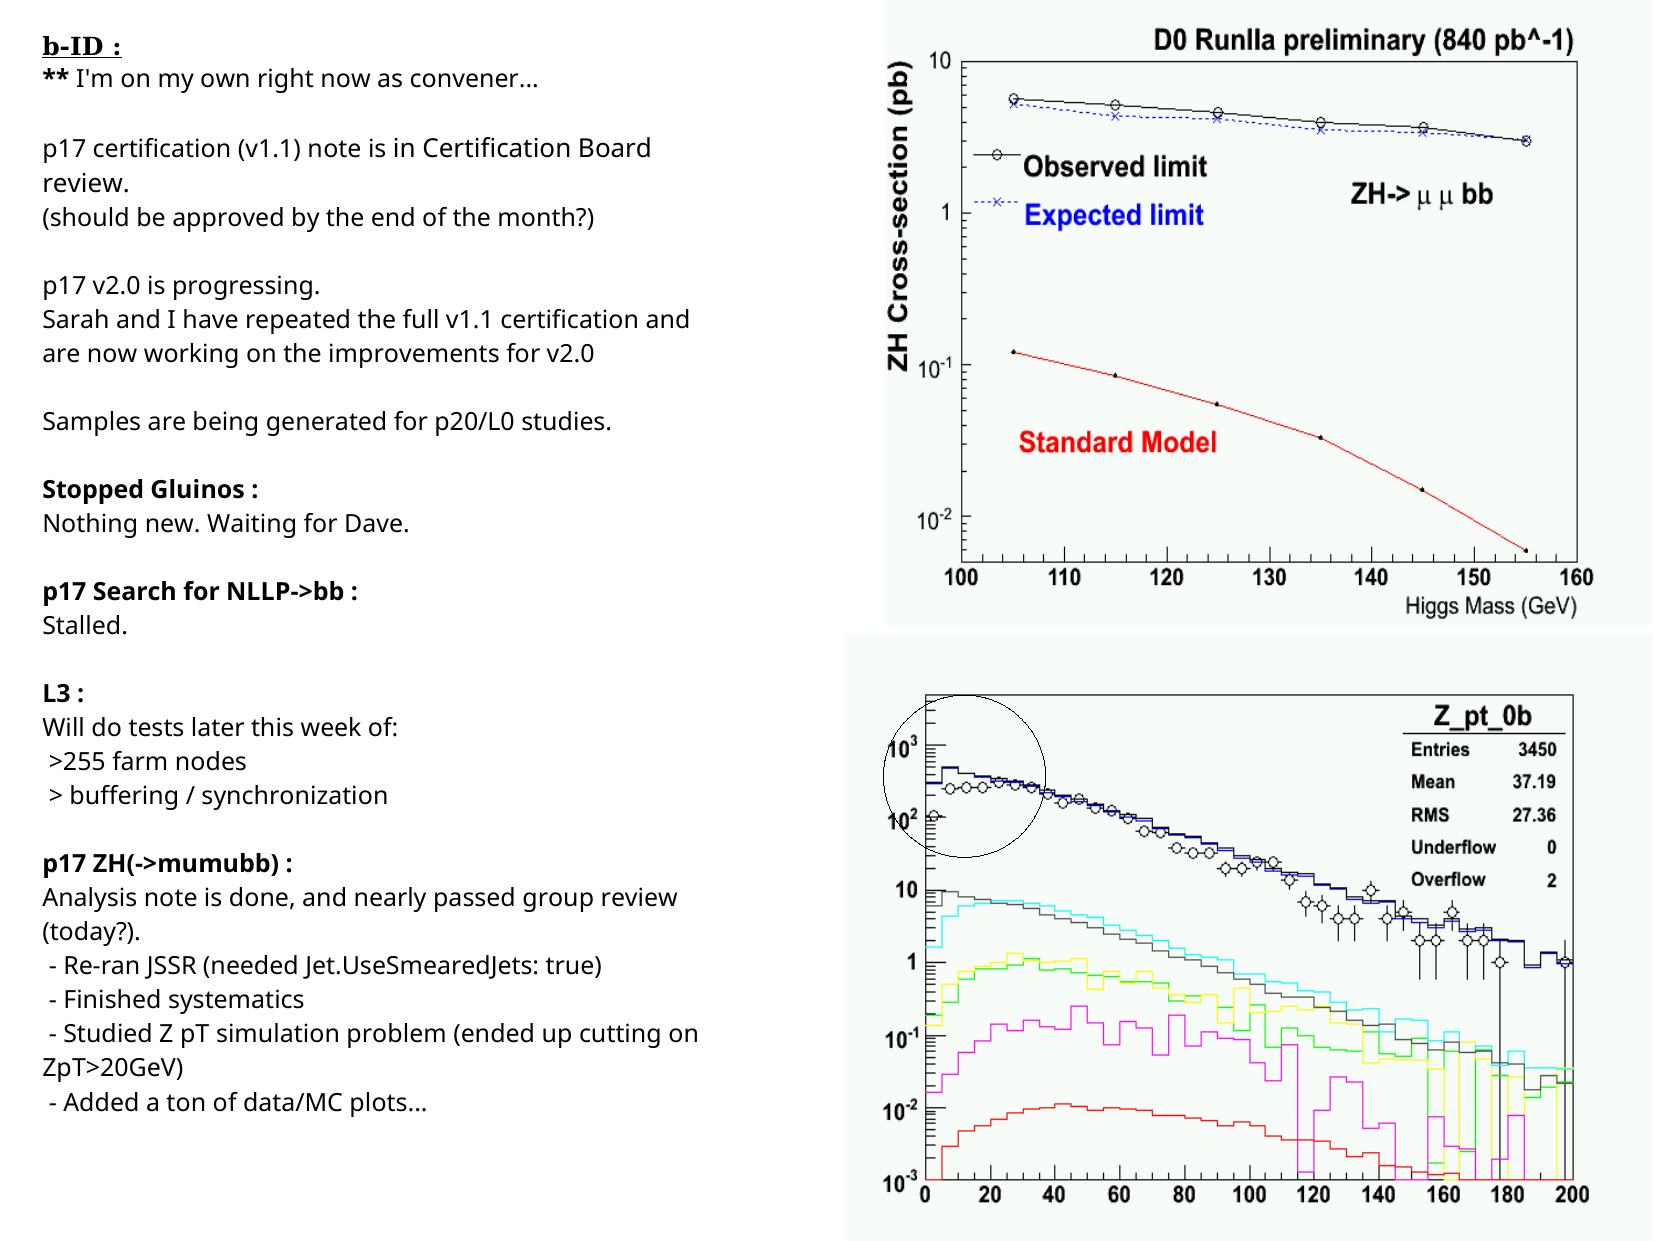

b-ID :
** I'm on my own right now as convener...
p17 certification (v1.1) note is in Certification Board review.
(should be approved by the end of the month?)
p17 v2.0 is progressing.
Sarah and I have repeated the full v1.1 certification and are now working on the improvements for v2.0
Samples are being generated for p20/L0 studies.
Stopped Gluinos :
Nothing new. Waiting for Dave.
p17 Search for NLLP->bb :
Stalled.
L3 :
Will do tests later this week of:
 >255 farm nodes
 > buffering / synchronization
p17 ZH(->mumubb) :
Analysis note is done, and nearly passed group review (today?).
 - Re-ran JSSR (needed Jet.UseSmearedJets: true)
 - Finished systematics
 - Studied Z pT simulation problem (ended up cutting on ZpT>20GeV)
 - Added a ton of data/MC plots...